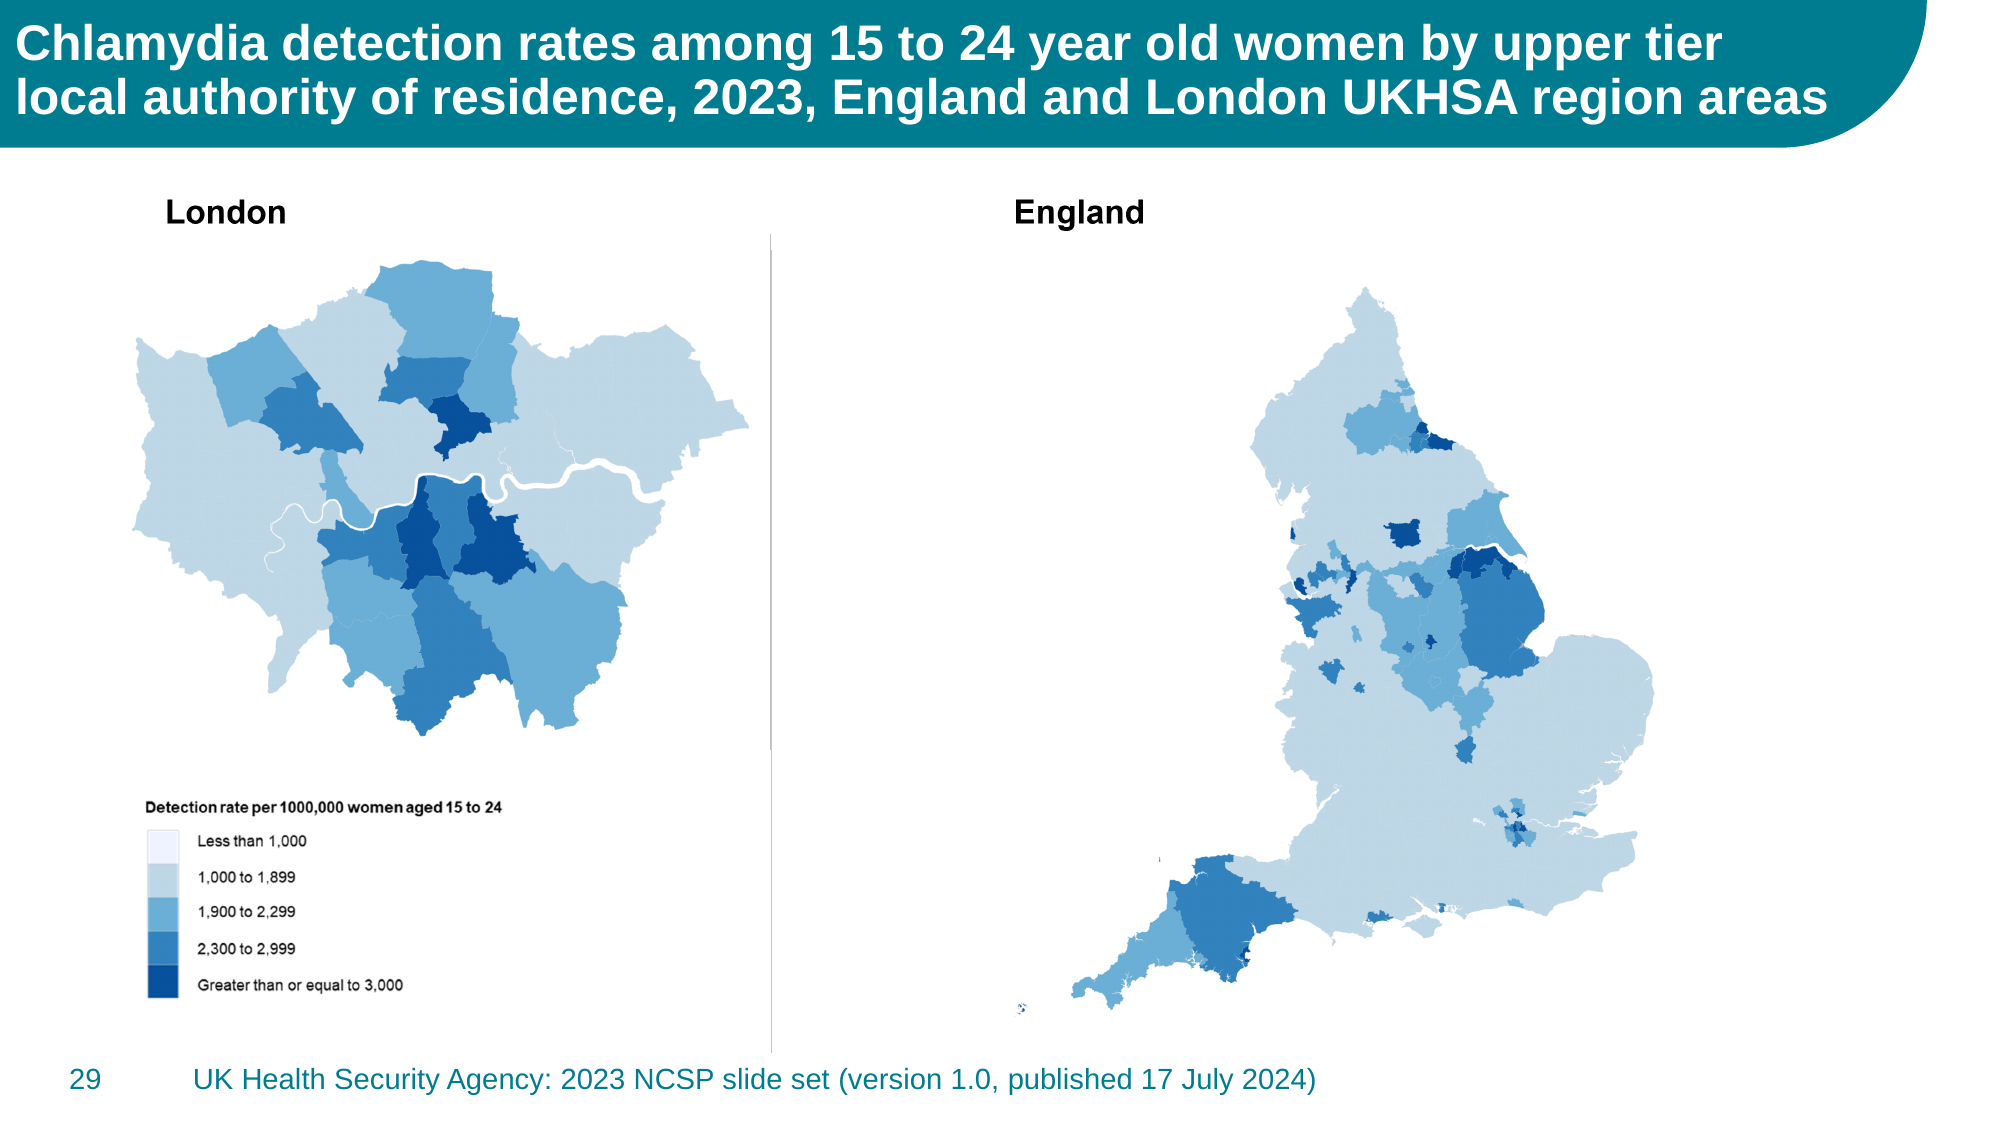

# Chlamydia detection rates among 15 to 24 year old women by upper tier local authority of residence, 2023, England and London UKHSA region areas
7
UK Health Security Agency: 2023 NCSP slide set (version 1.0, published 17 July 2024)